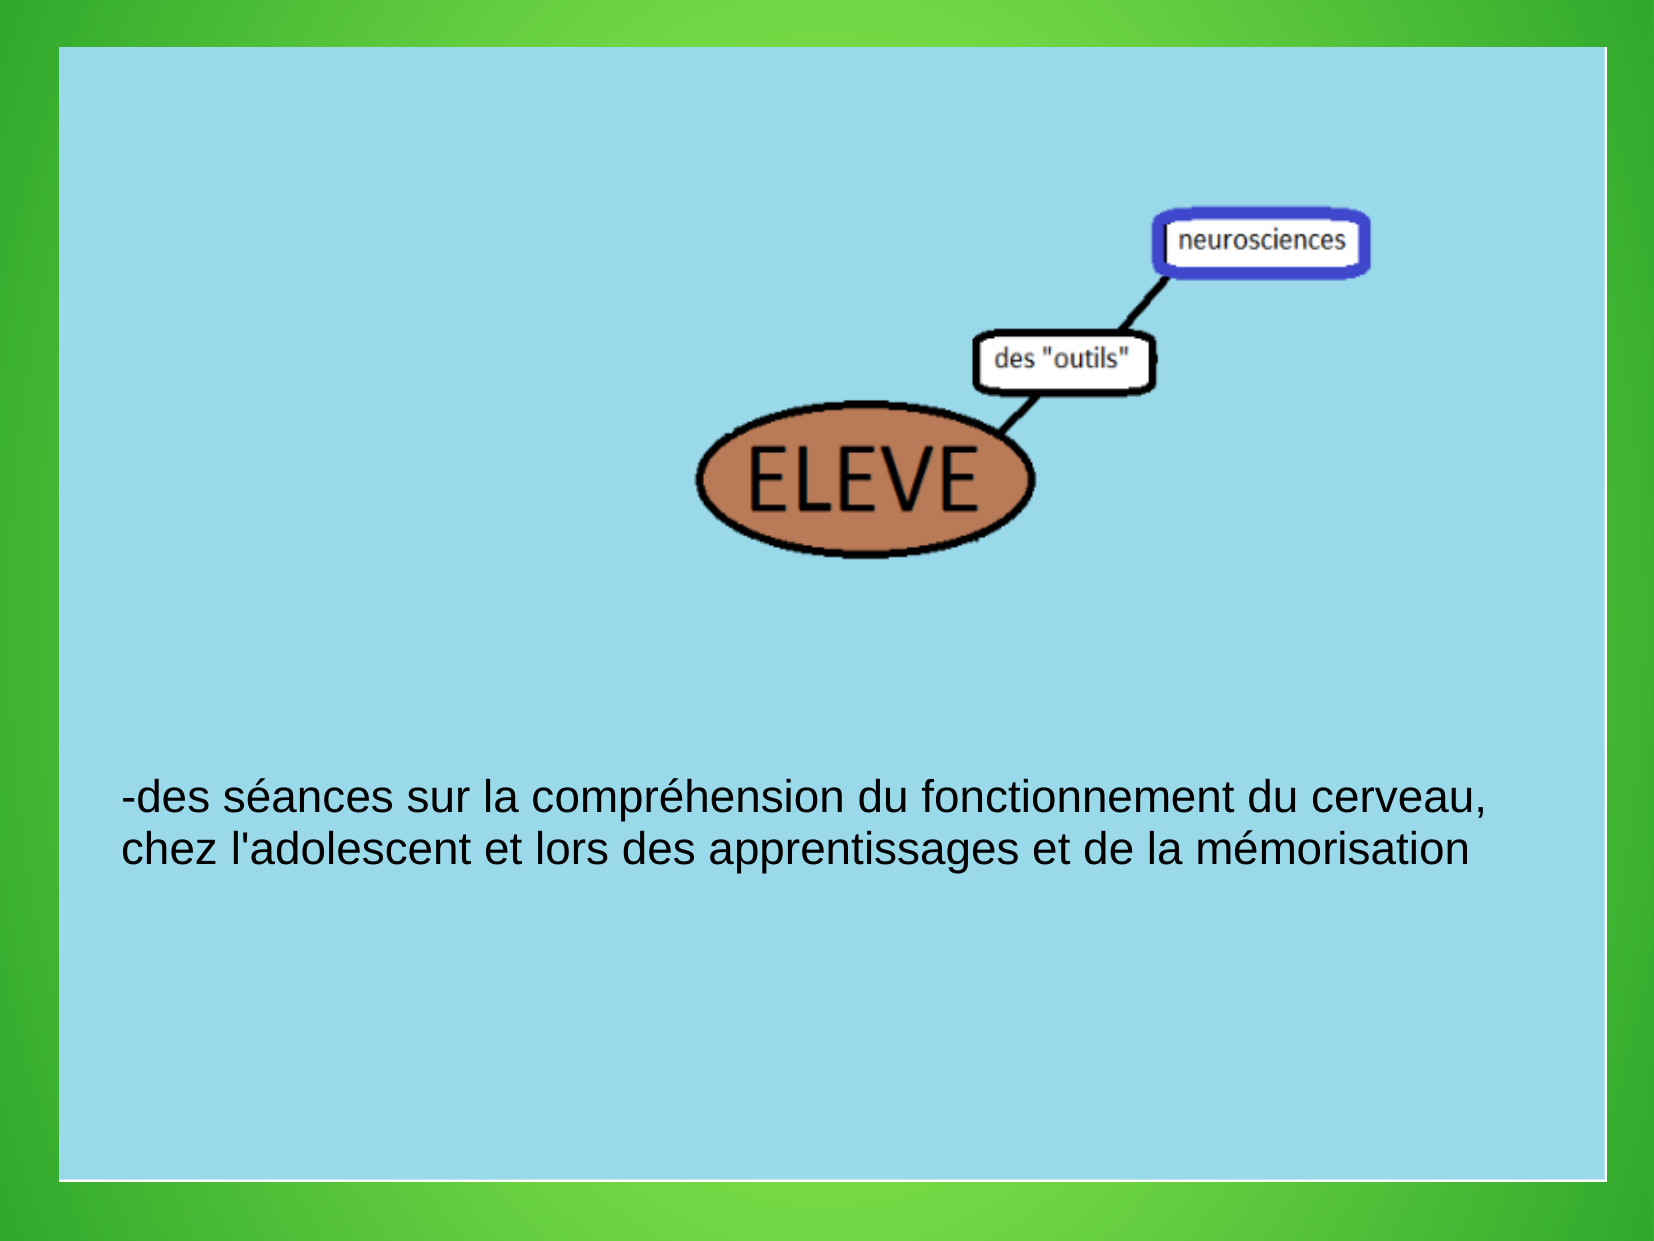

-des séances sur la compréhension du fonctionnement du cerveau, chez l'adolescent et lors des apprentissages et de la mémorisation